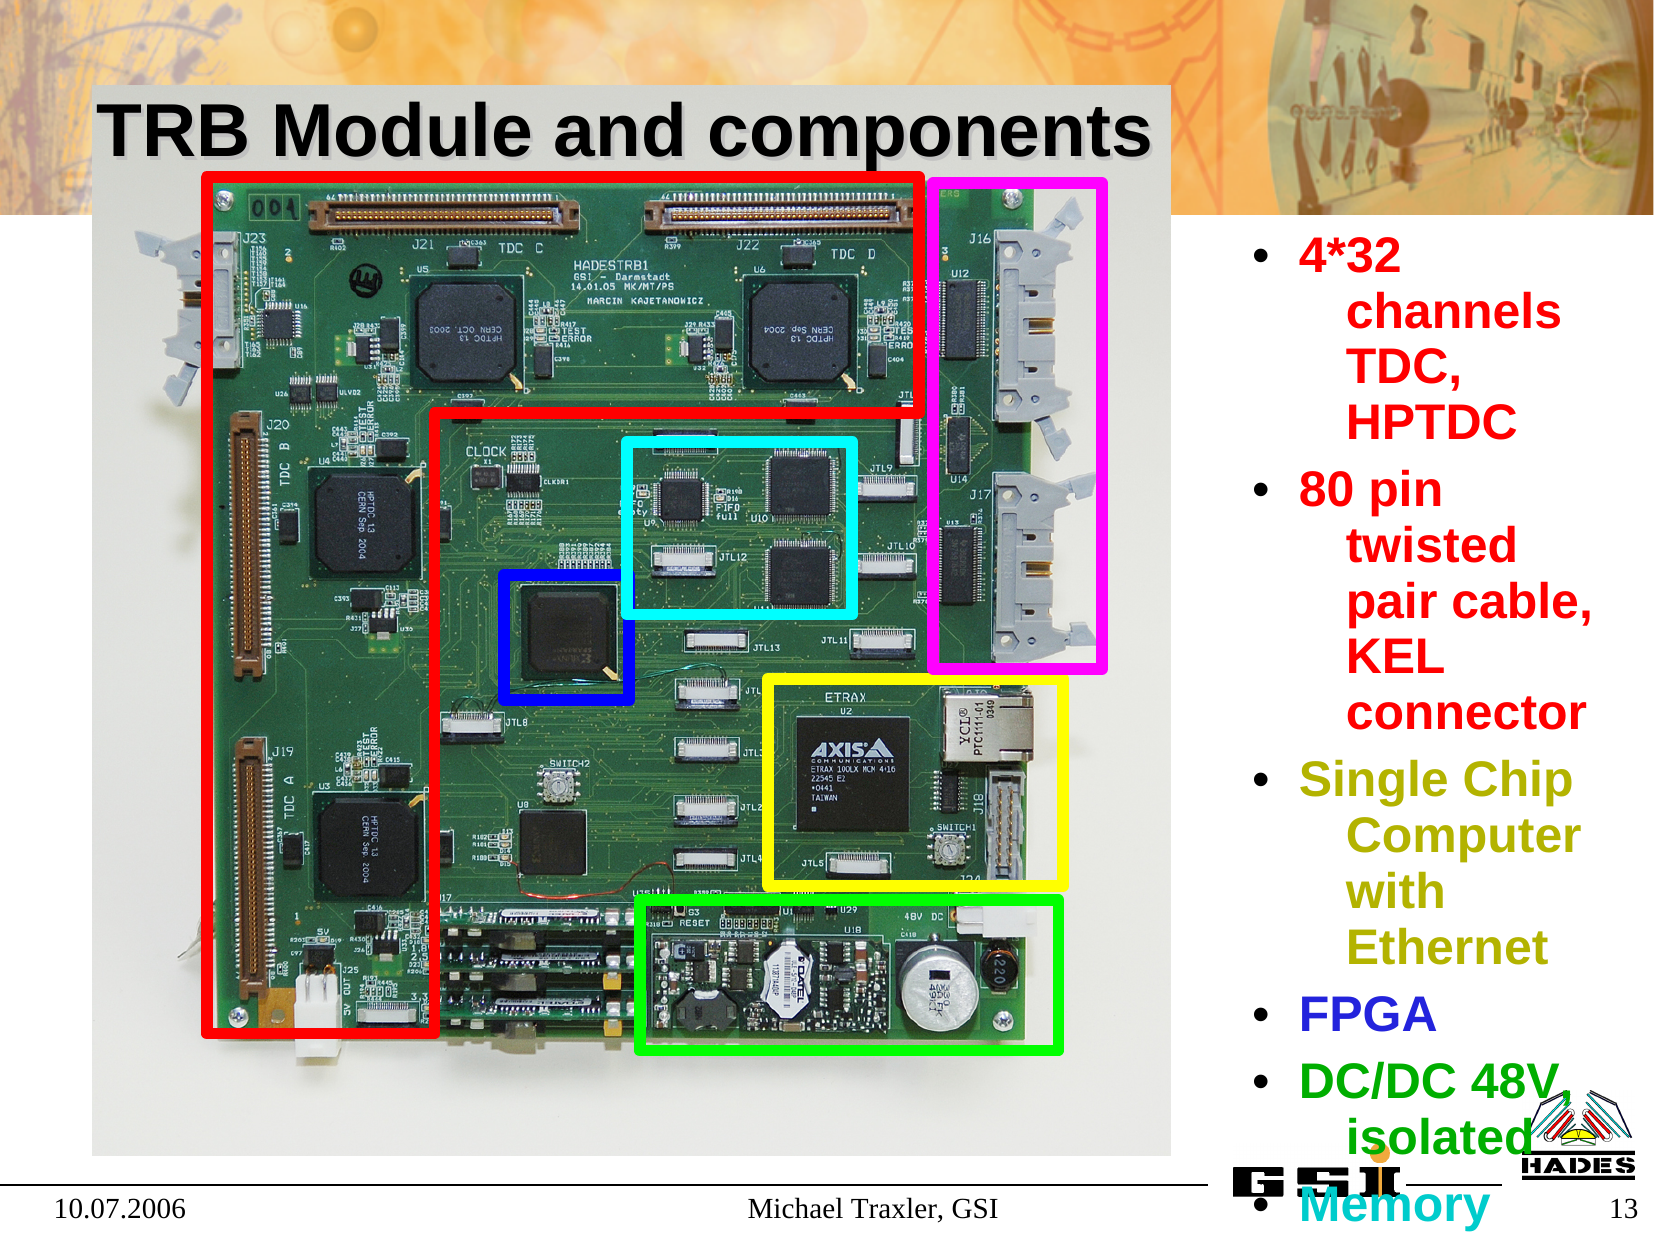

# TRB Module and components
4*32 channels TDC, HPTDC
80 pin twisted pair cable, KEL connector
Single Chip Computer with Ethernet
FPGA
DC/DC 48V, isolated
Memory
10.07.2006
Michael Traxler, GSI
13